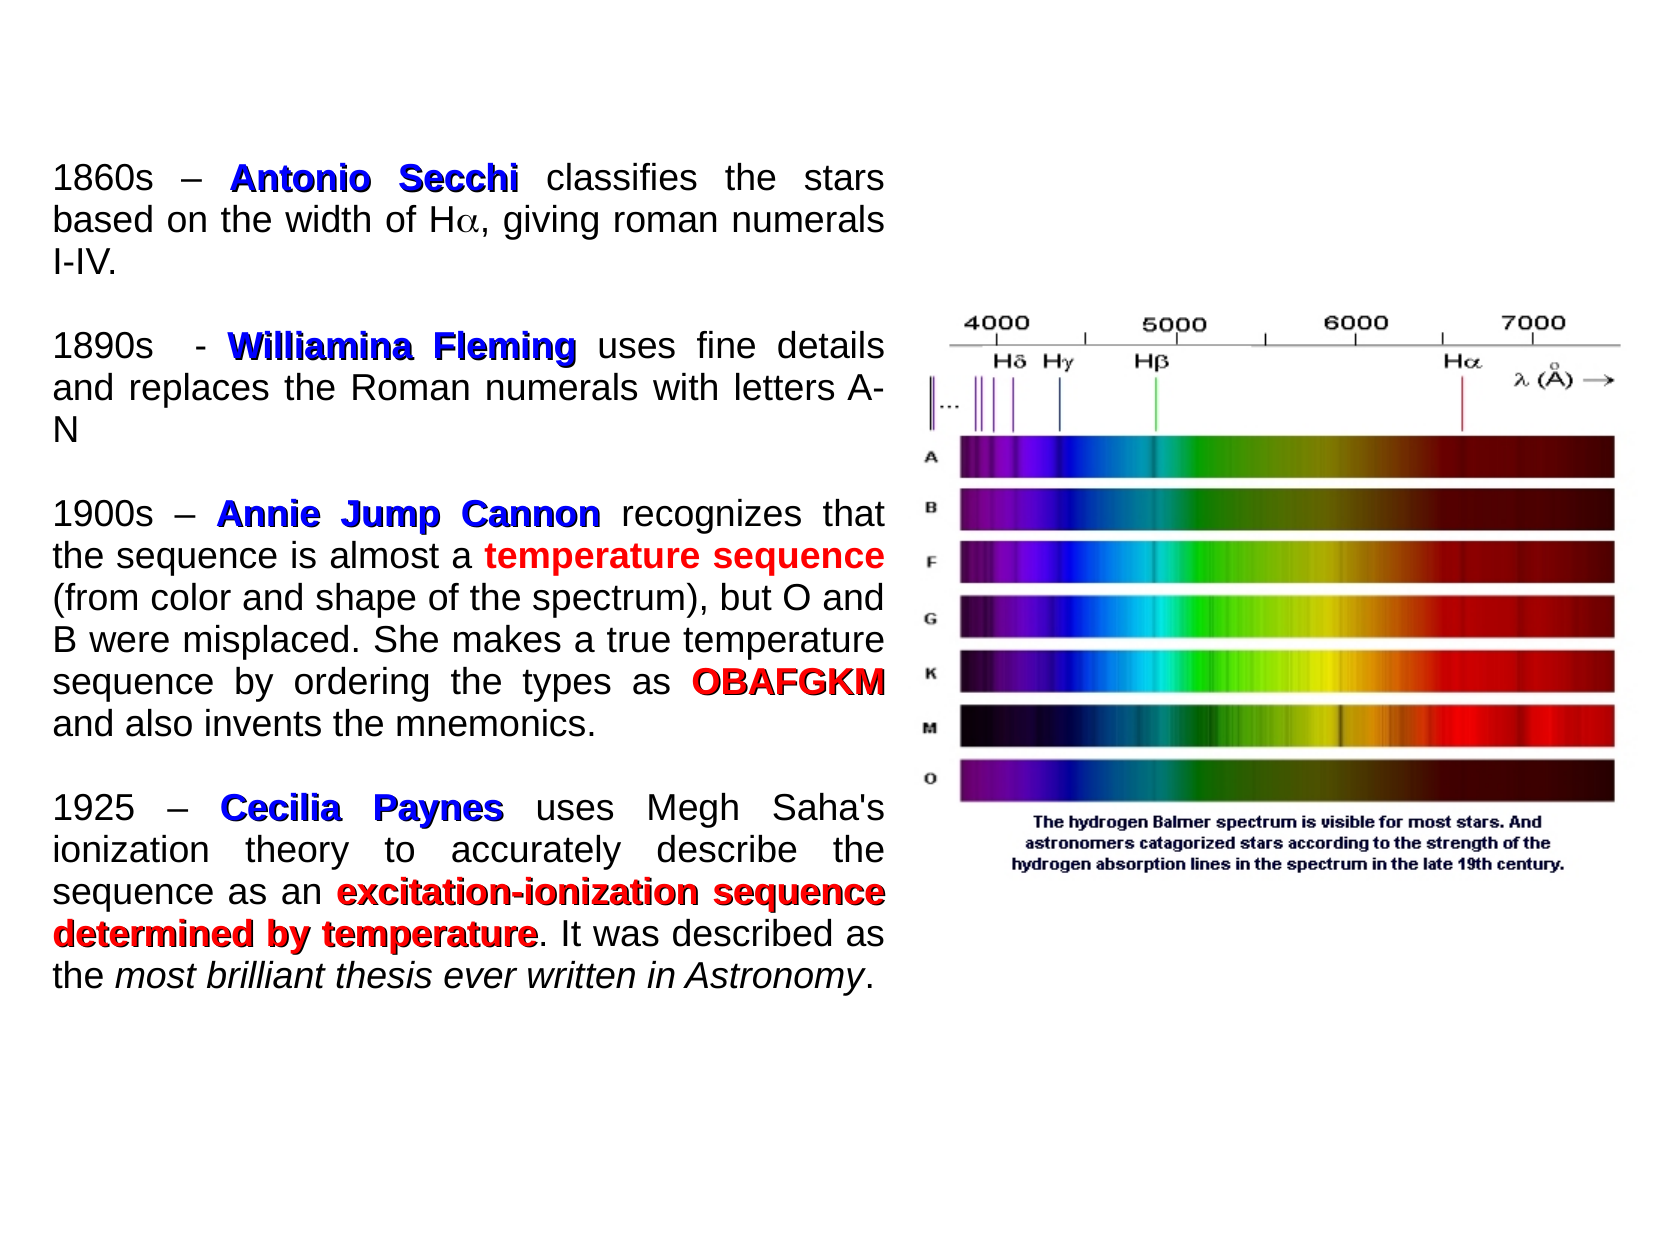

1860s – Antonio Secchi classifies the stars based on the width of Ha, giving roman numerals I-IV.
1890s - Williamina Fleming uses fine details and replaces the Roman numerals with letters A-N
1900s – Annie Jump Cannon recognizes that the sequence is almost a temperature sequence (from color and shape of the spectrum), but O and B were misplaced. She makes a true temperature sequence by ordering the types as OBAFGKM and also invents the mnemonics.
1925 – Cecilia Paynes uses Megh Saha's ionization theory to accurately describe the sequence as an excitation-ionization sequence determined by temperature. It was described as the most brilliant thesis ever written in Astronomy.